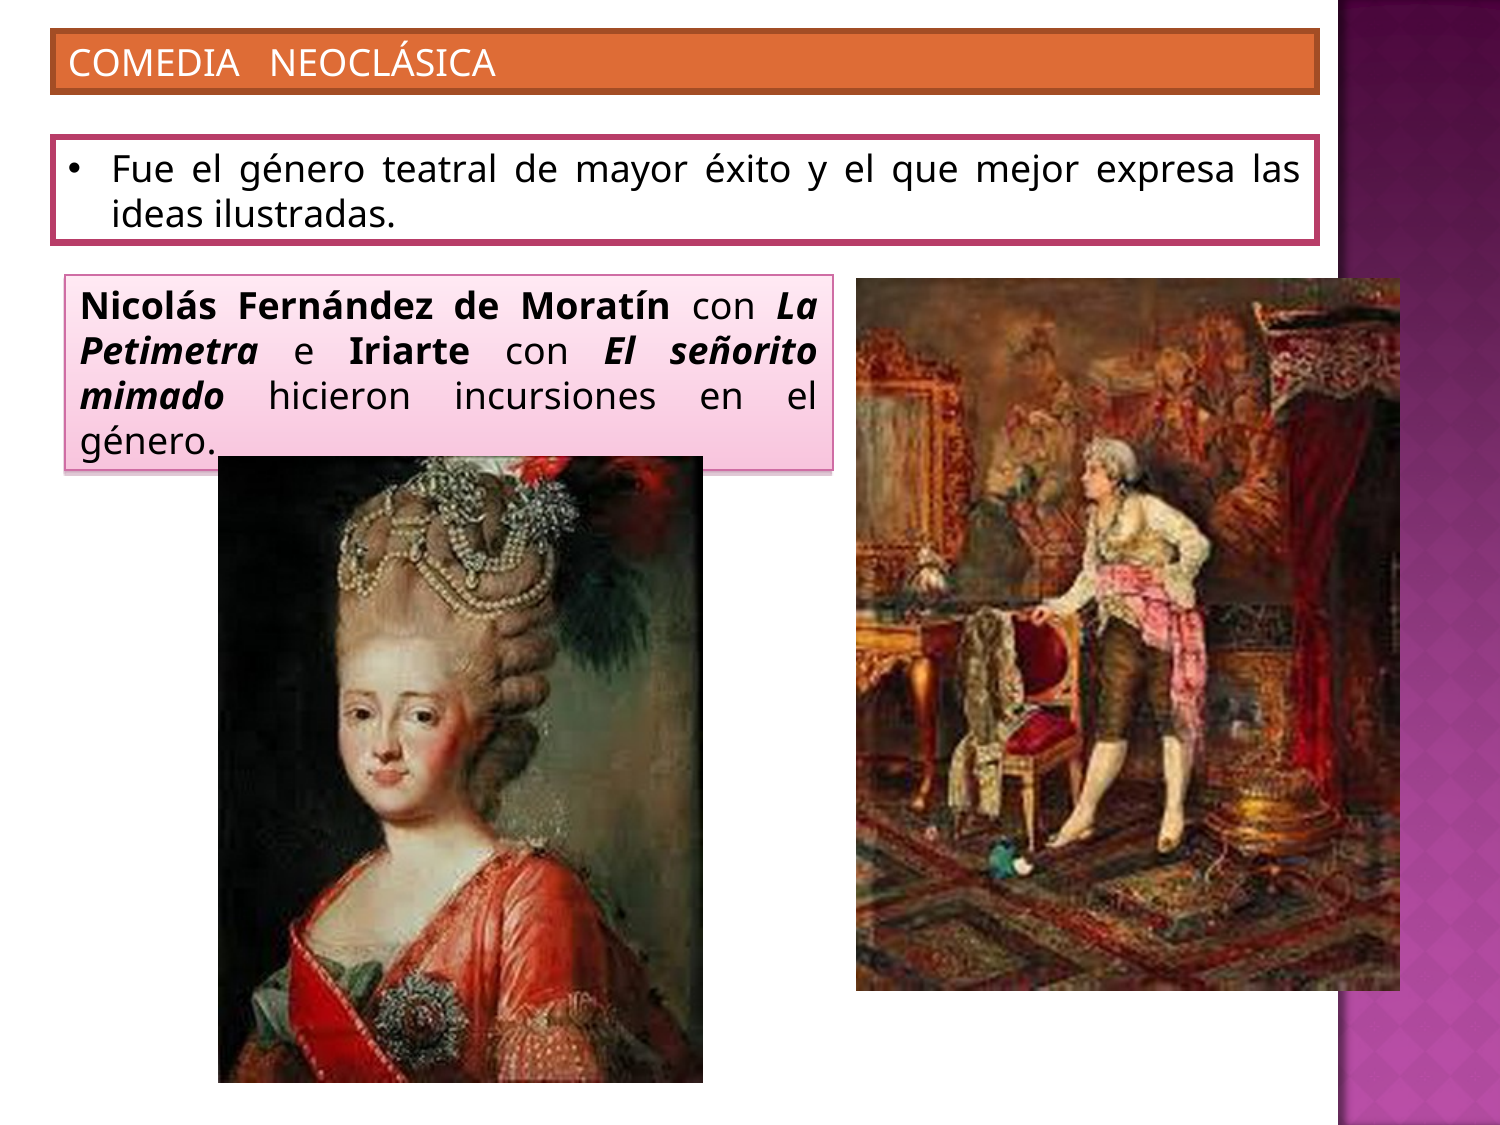

COMEDIA NEOCLÁSICA
Fue el género teatral de mayor éxito y el que mejor expresa las ideas ilustradas.
Nicolás Fernández de Moratín con La Petimetra e Iriarte con El señorito mimado hicieron incursiones en el género.